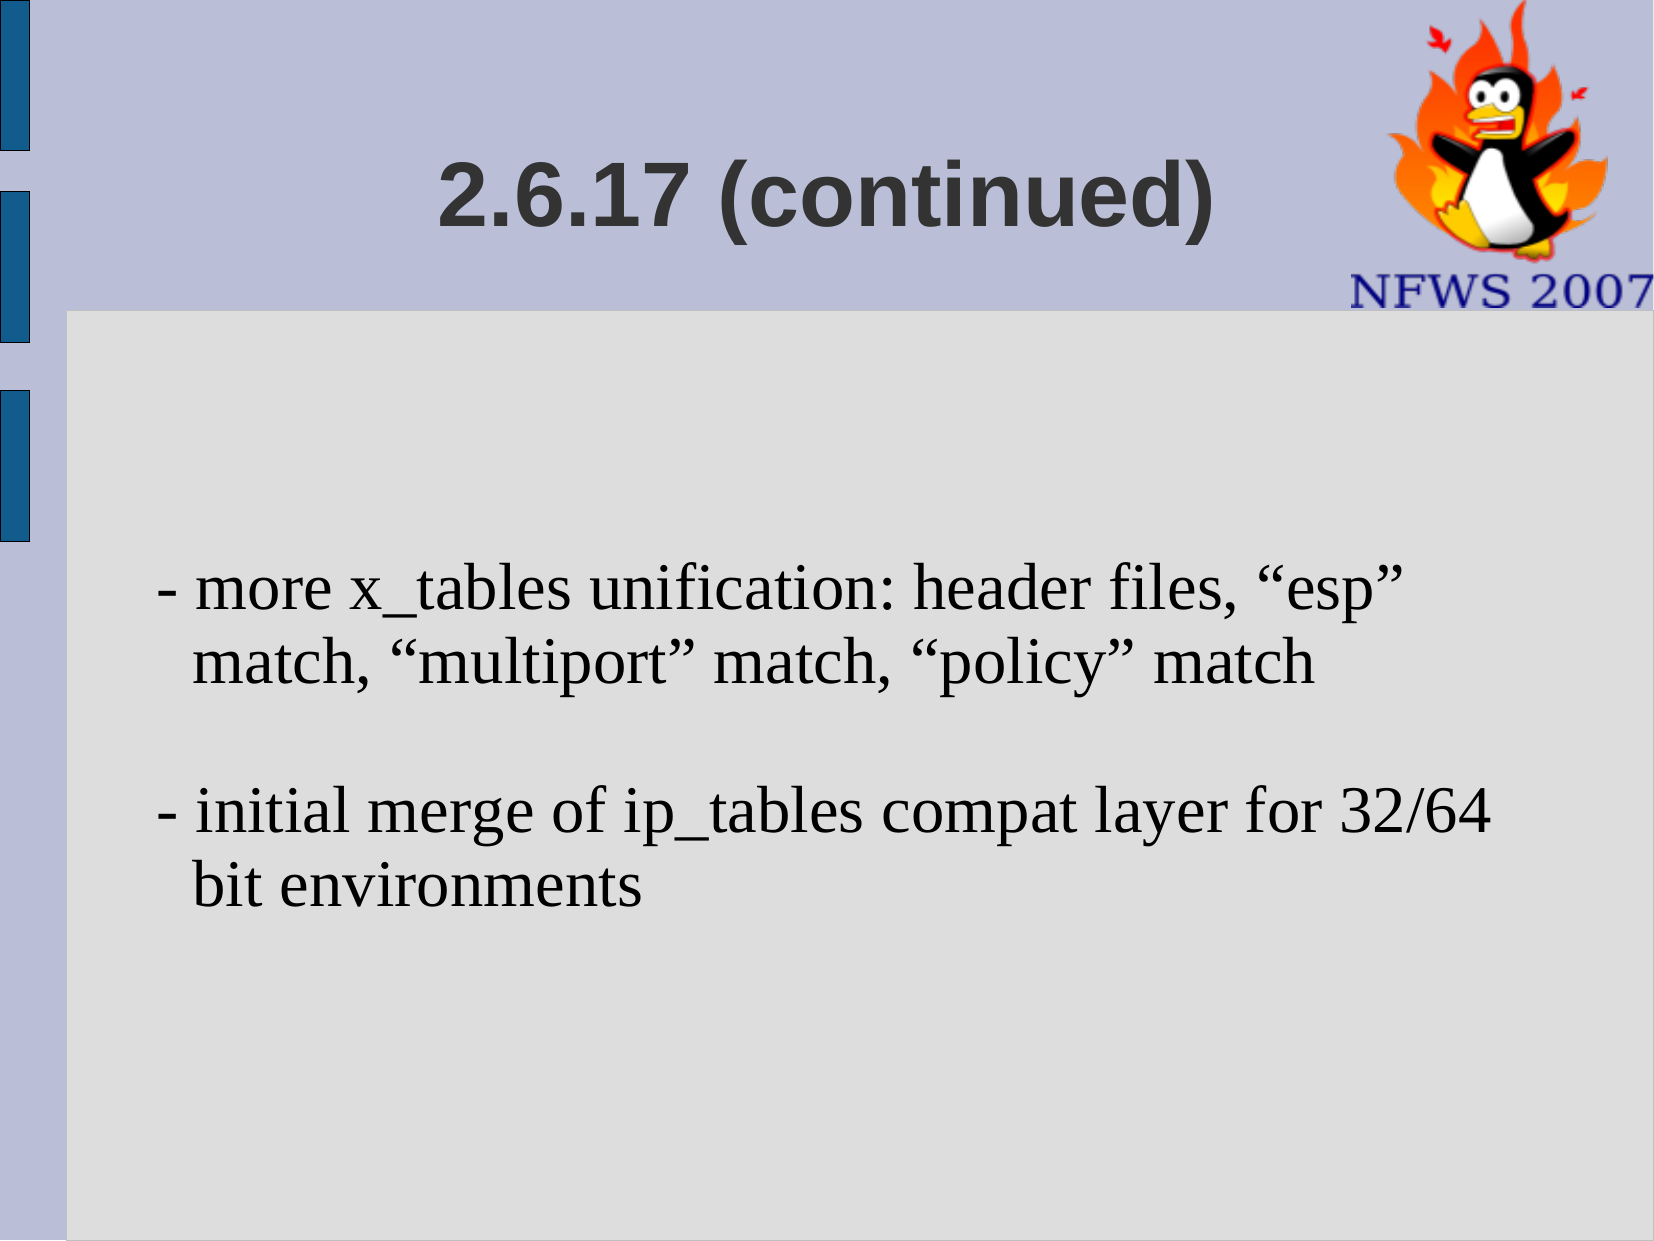

# 2.6.17 (continued)
- more x_tables unification: header files, “esp” match, “multiport” match, “policy” match
- initial merge of ip_tables compat layer for 32/64 bit environments